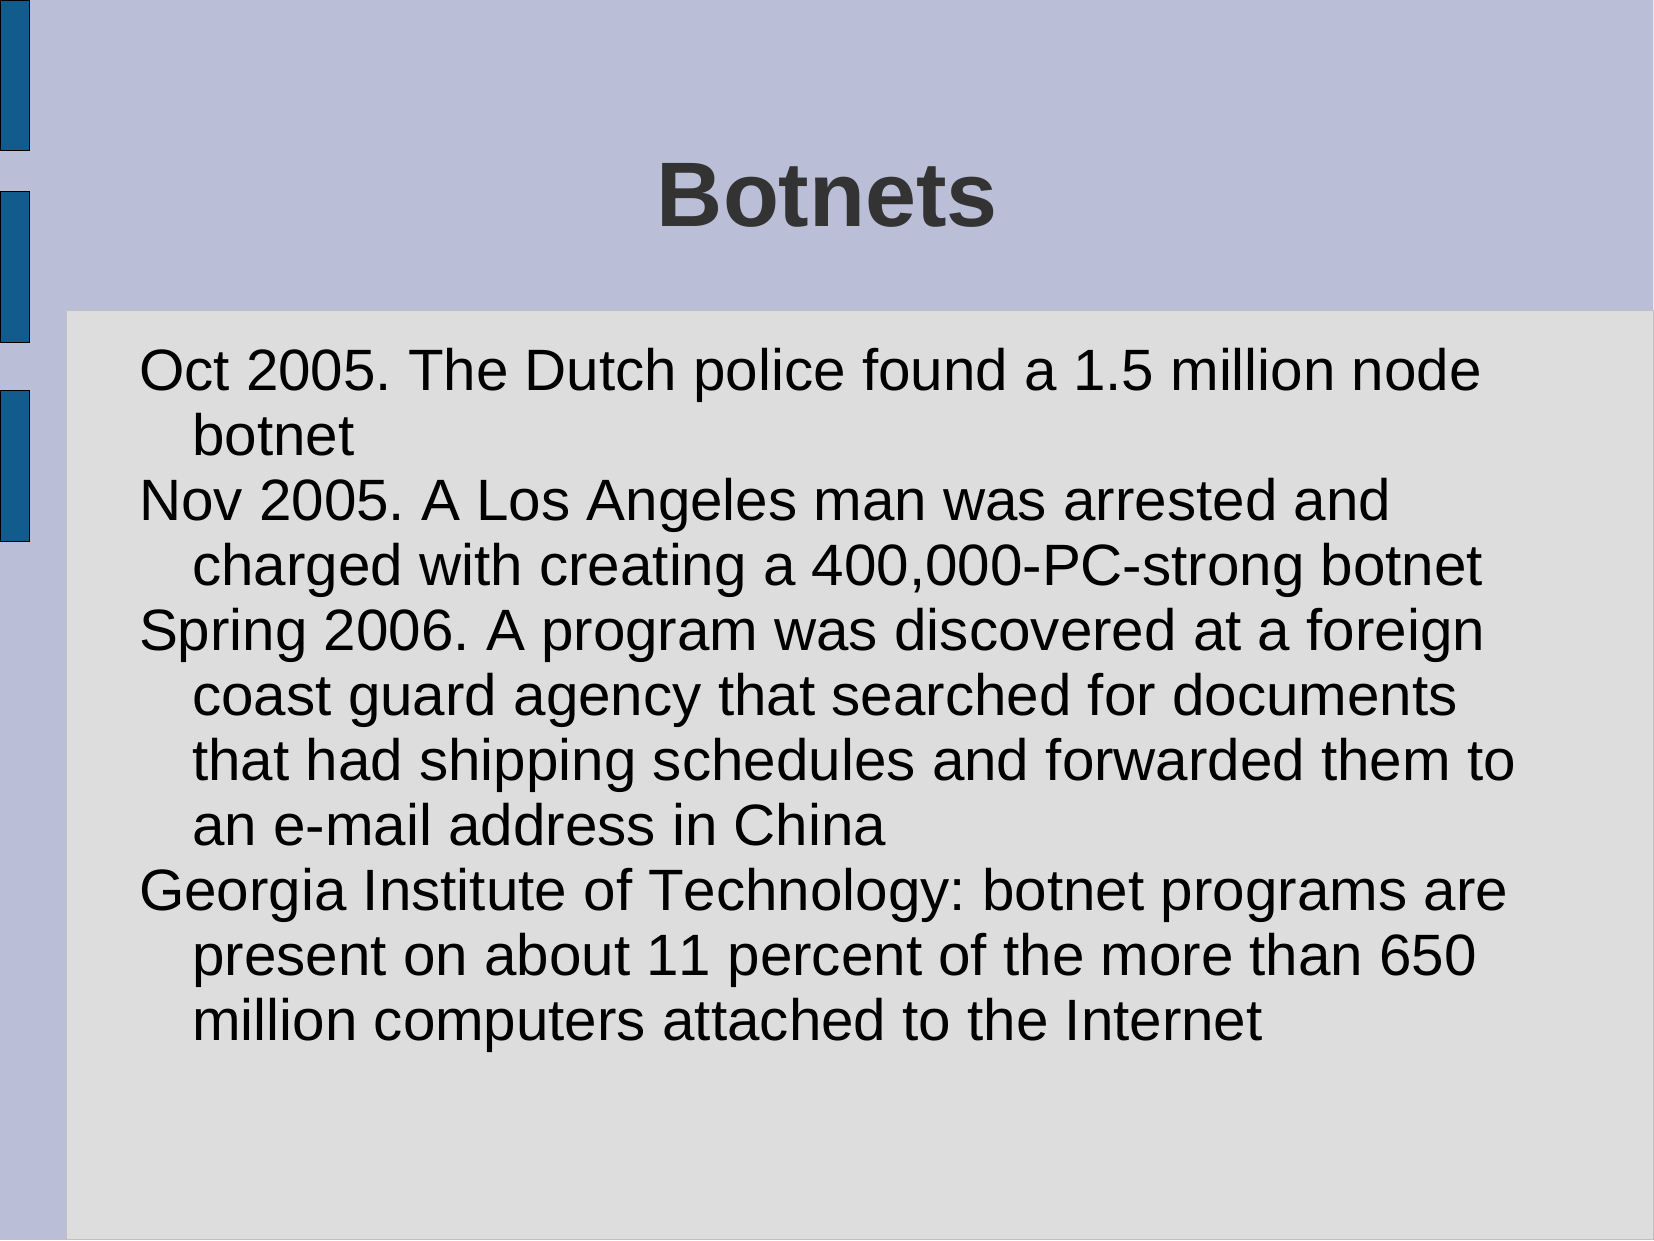

# Botnets
Oct 2005. The Dutch police found a 1.5 million node botnet
Nov 2005. A Los Angeles man was arrested and charged with creating a 400,000-PC-strong botnet
Spring 2006. A program was discovered at a foreign coast guard agency that searched for documents that had shipping schedules and forwarded them to an e-mail address in China
Georgia Institute of Technology: botnet programs are present on about 11 percent of the more than 650 million computers attached to the Internet